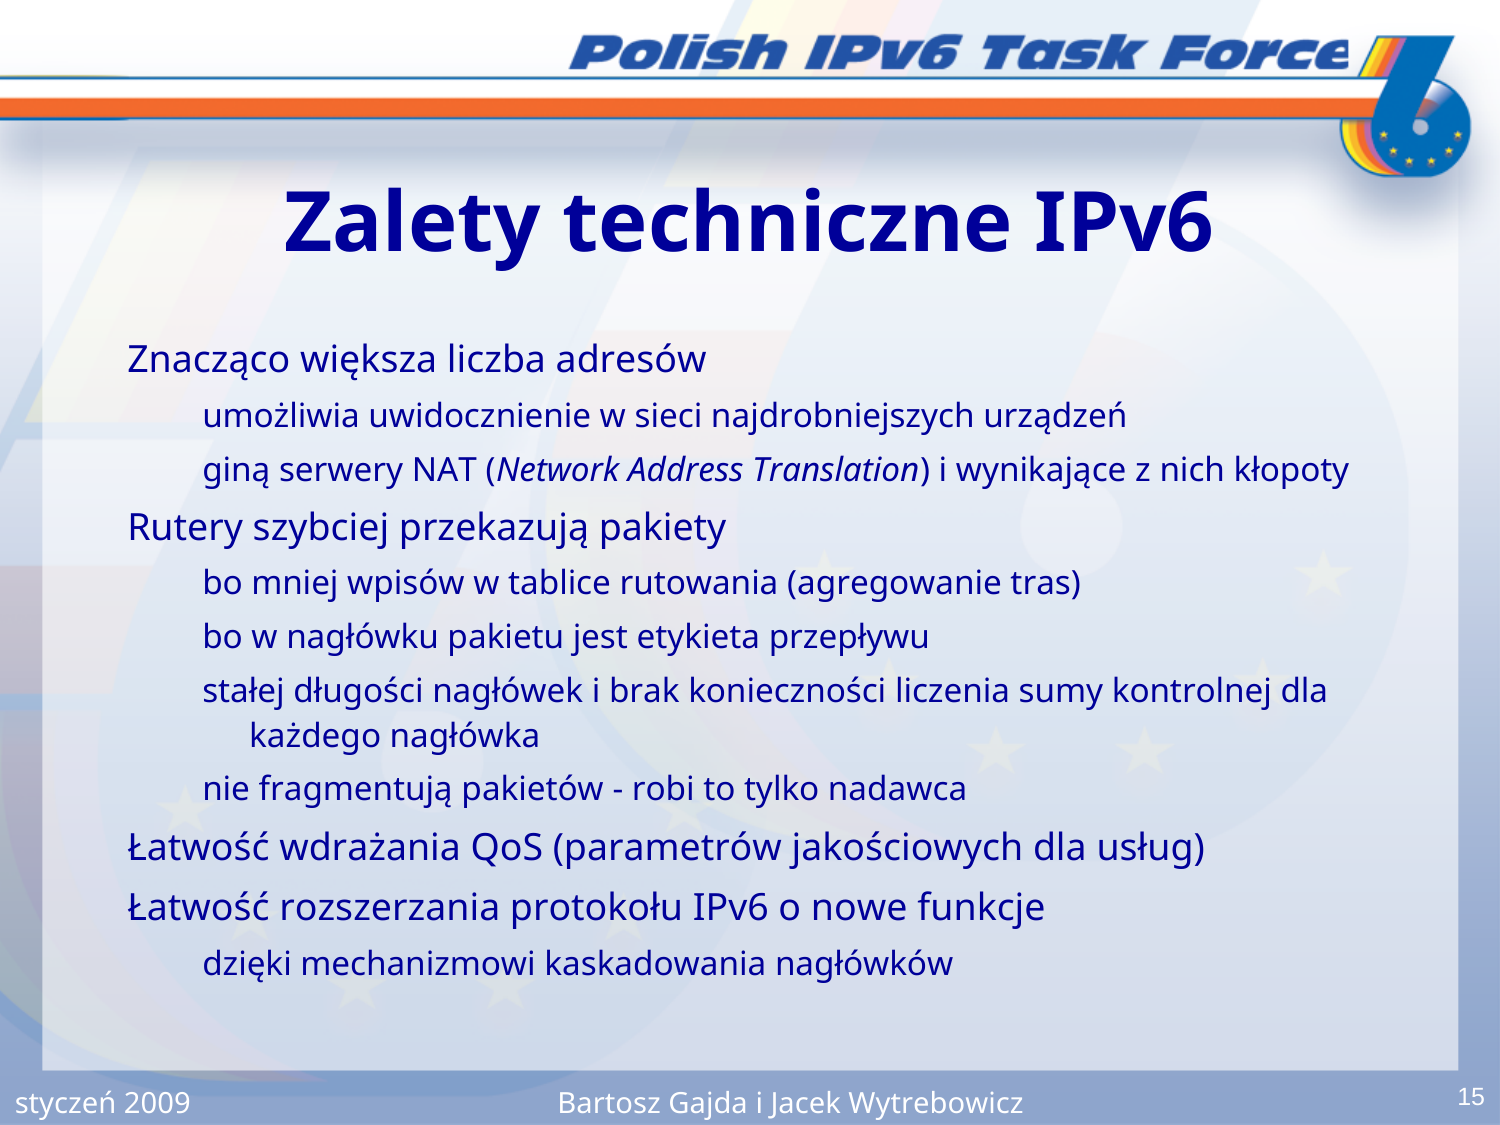

# Zalety techniczne IPv6
Znacząco większa liczba adresów
umożliwia uwidocznienie w sieci najdrobniejszych urządzeń
giną serwery NAT (Network Address Translation) i wynikające z nich kłopoty
Rutery szybciej przekazują pakiety
bo mniej wpisów w tablice rutowania (agregowanie tras)
bo w nagłówku pakietu jest etykieta przepływu
stałej długości nagłówek i brak konieczności liczenia sumy kontrolnej dla każdego nagłówka
nie fragmentują pakietów - robi to tylko nadawca
Łatwość wdrażania QoS (parametrów jakościowych dla usług)
Łatwość rozszerzania protokołu IPv6 o nowe funkcje
dzięki mechanizmowi kaskadowania nagłówków
styczeń 2009
Bartosz Gajda i Jacek Wytrebowicz
15